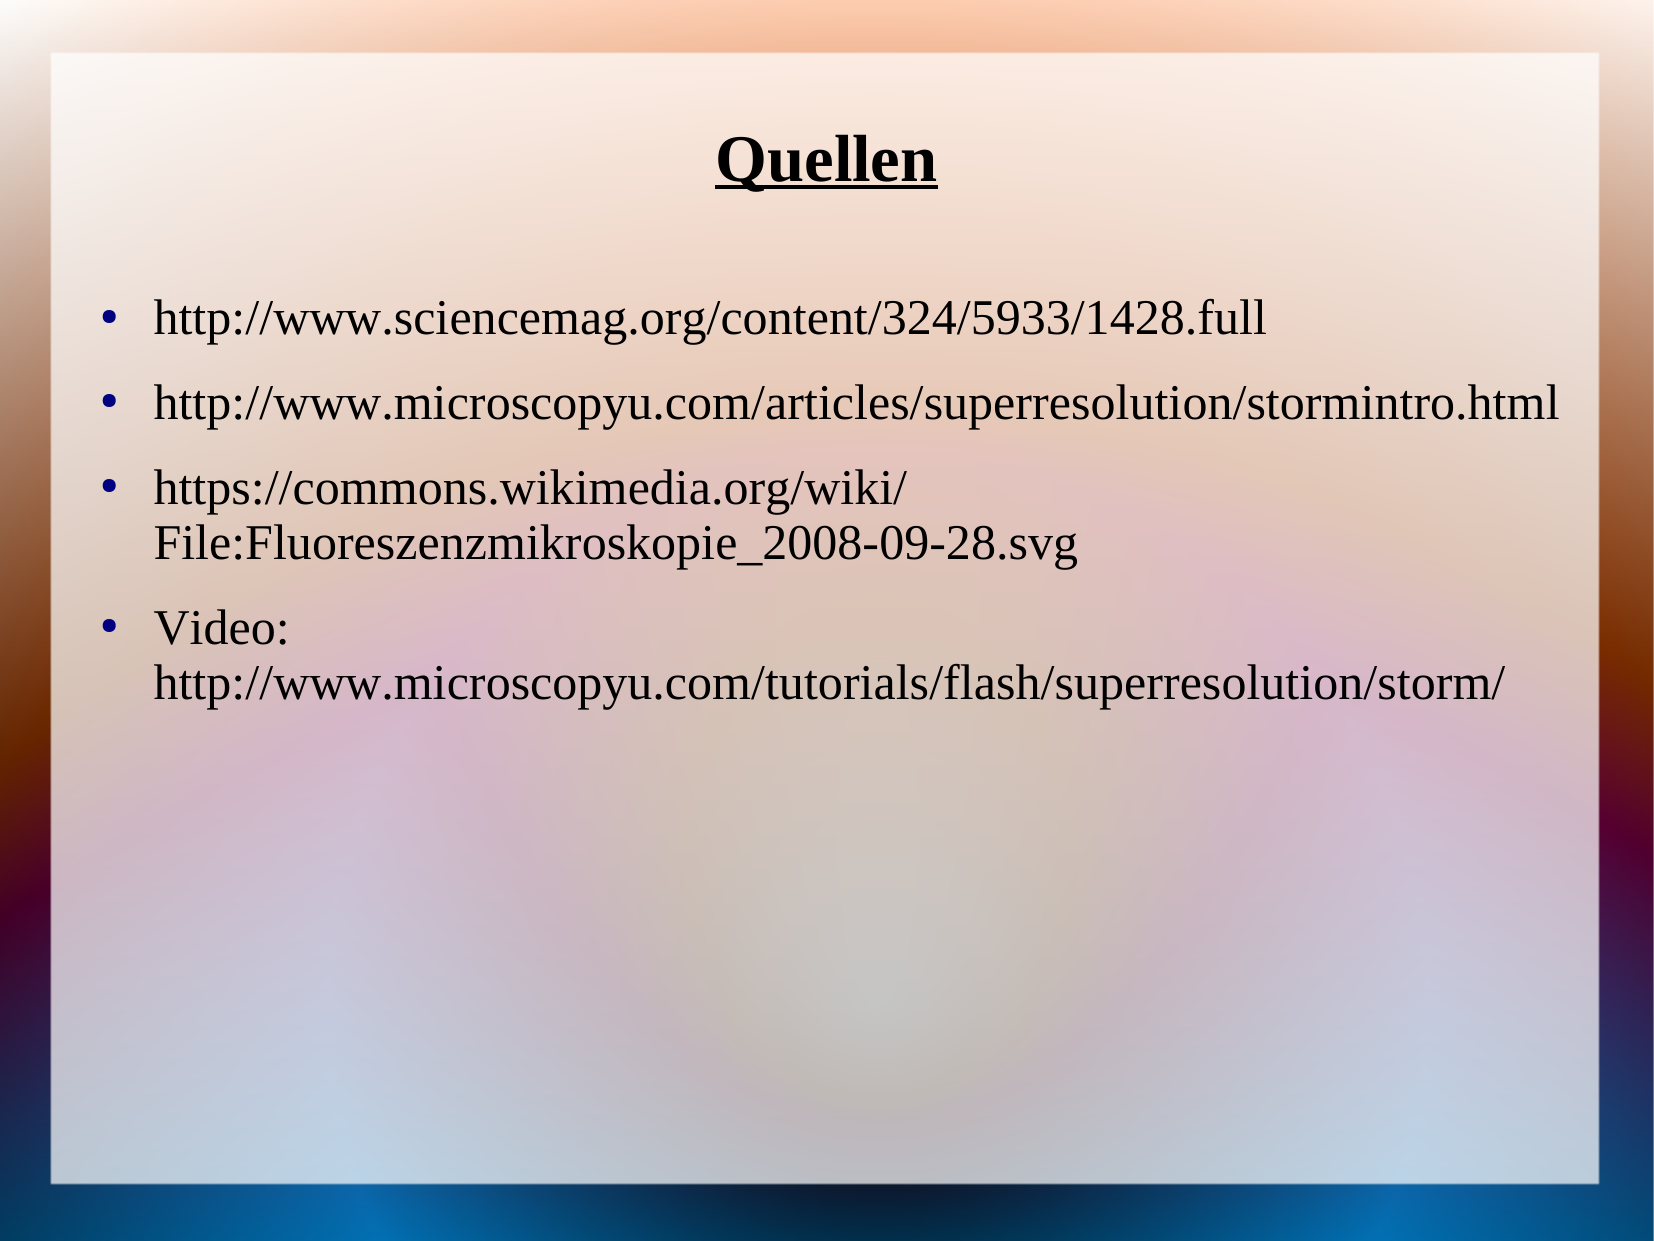

# Quellen
http://www.sciencemag.org/content/324/5933/1428.full
http://www.microscopyu.com/articles/superresolution/stormintro.html
https://commons.wikimedia.org/wiki/File:Fluoreszenzmikroskopie_2008-09-28.svg
Video: http://www.microscopyu.com/tutorials/flash/superresolution/storm/